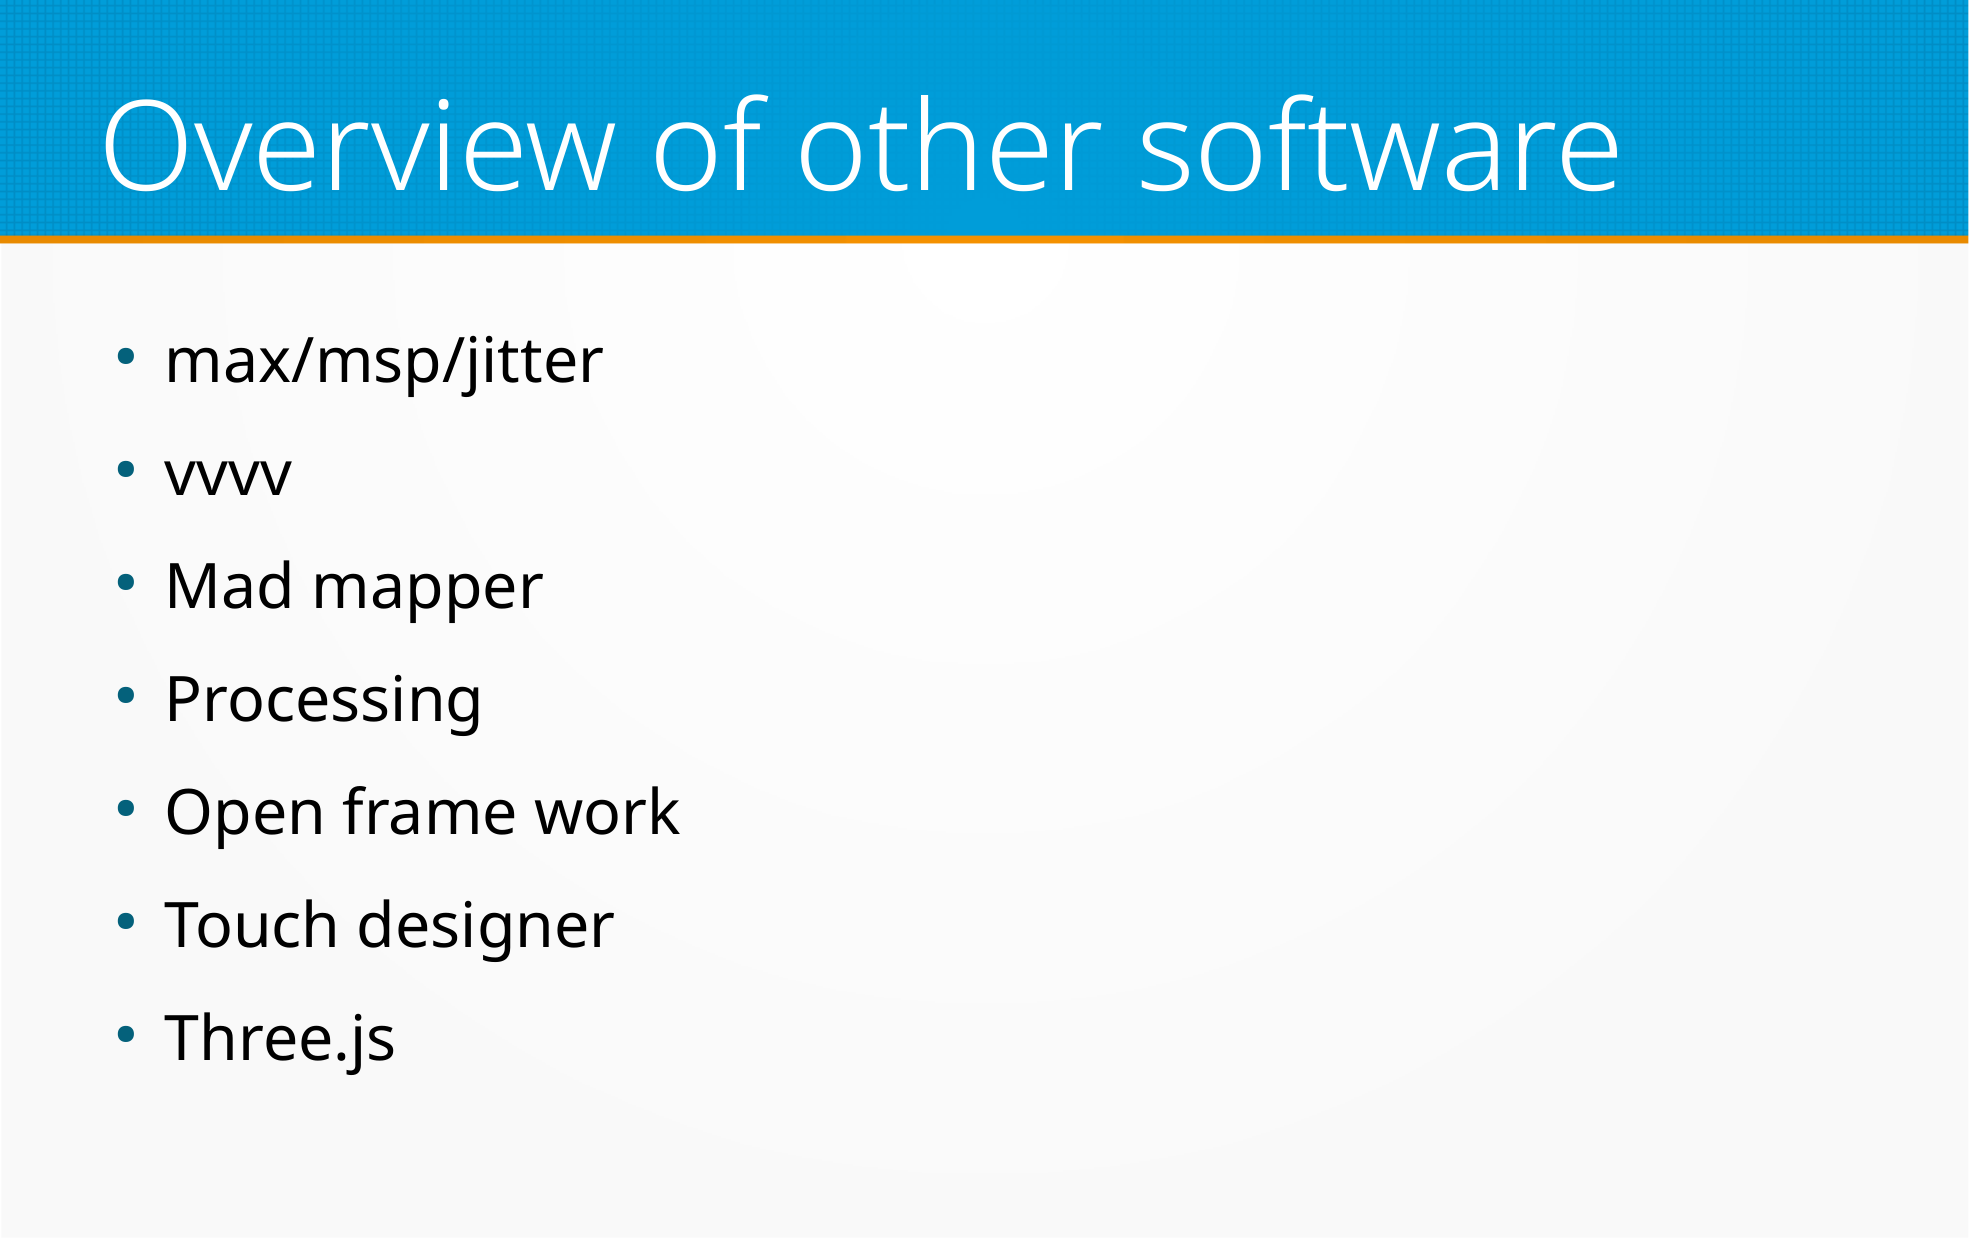

# Overview of other software
max/msp/jitter
vvvv
Mad mapper
Processing
Open frame work
Touch designer
Three.js